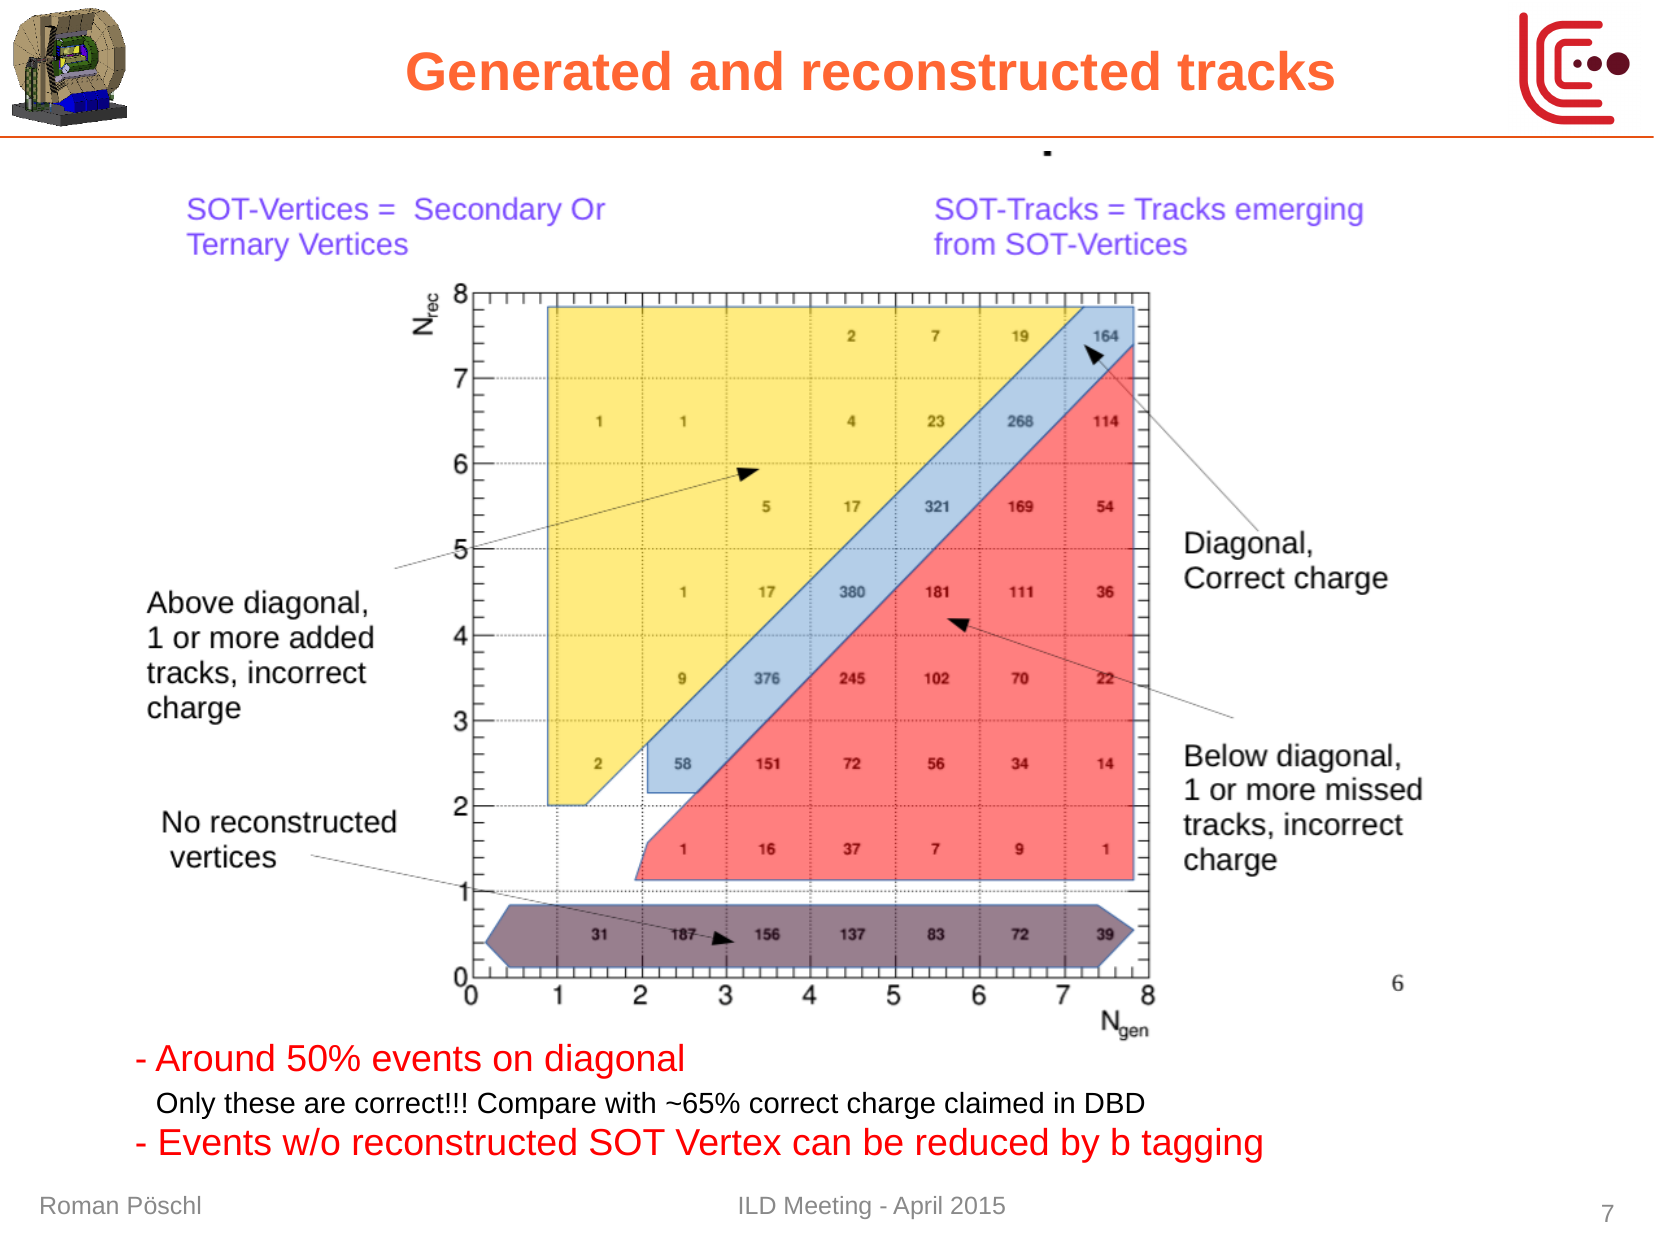

# Generated and reconstructed tracks
- Around 50% events on diagonal
 Only these are correct!!! Compare with ~65% correct charge claimed in DBD
- Events w/o reconstructed SOT Vertex can be reduced by b tagging